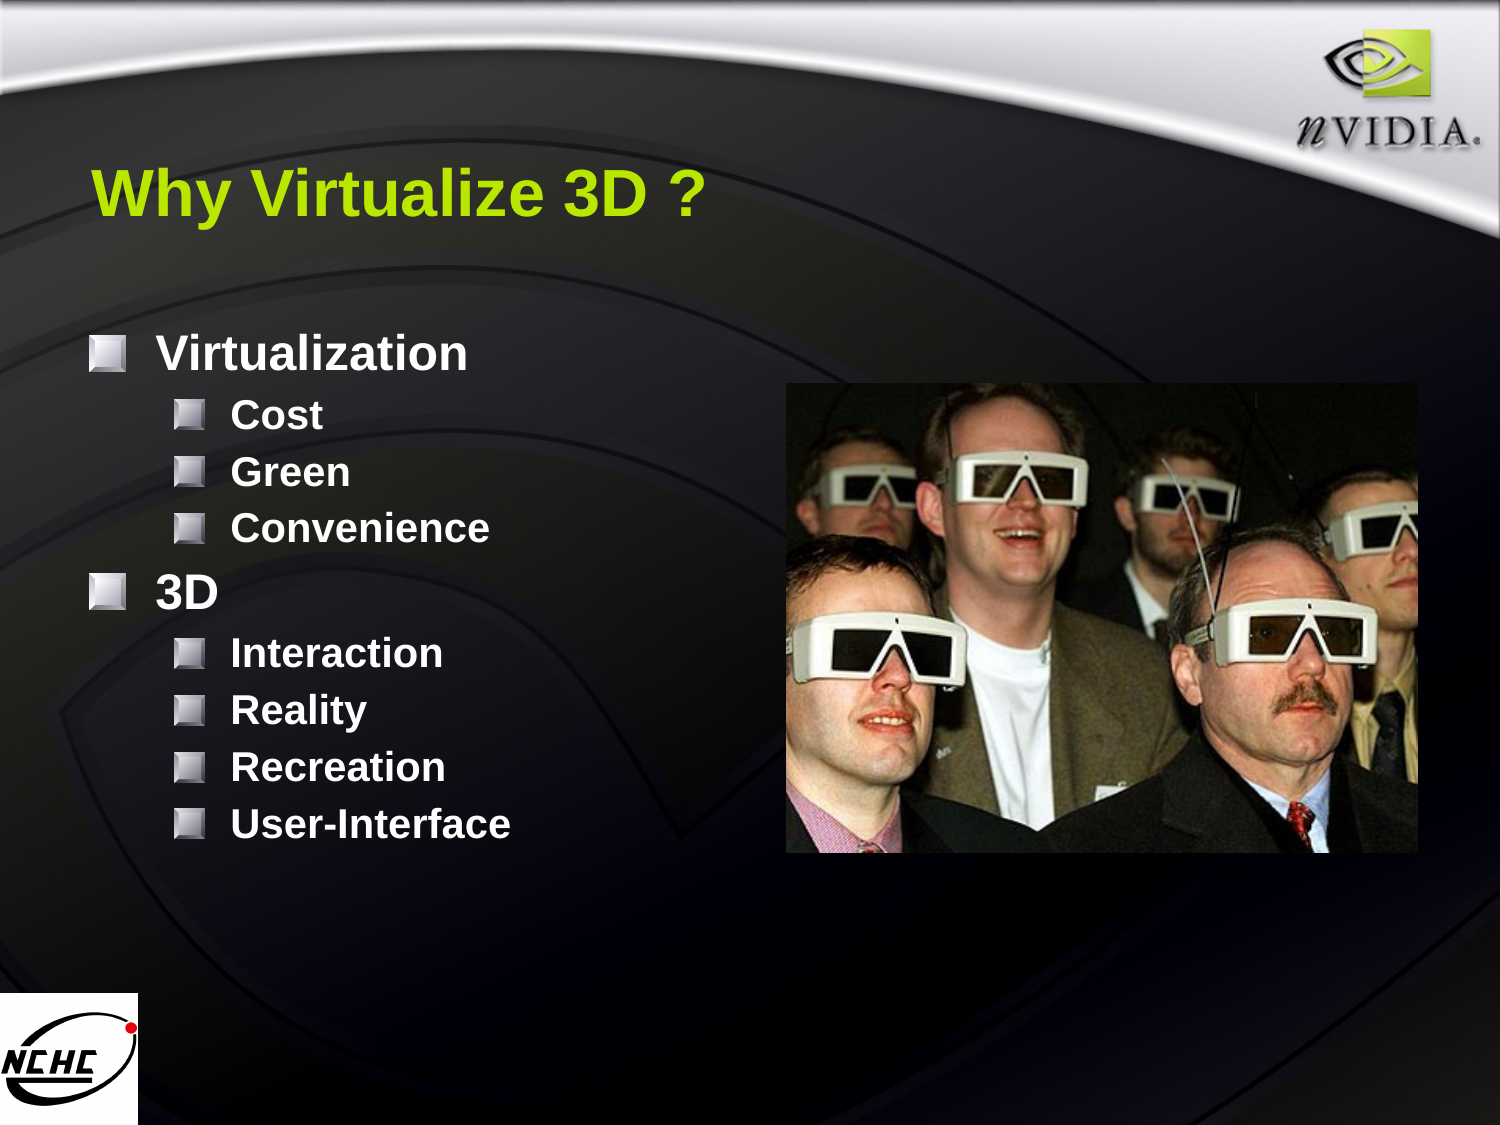

# Why Virtualize 3D ?
Virtualization
Cost
Green
Convenience
3D
Interaction
Reality
Recreation
User-Interface